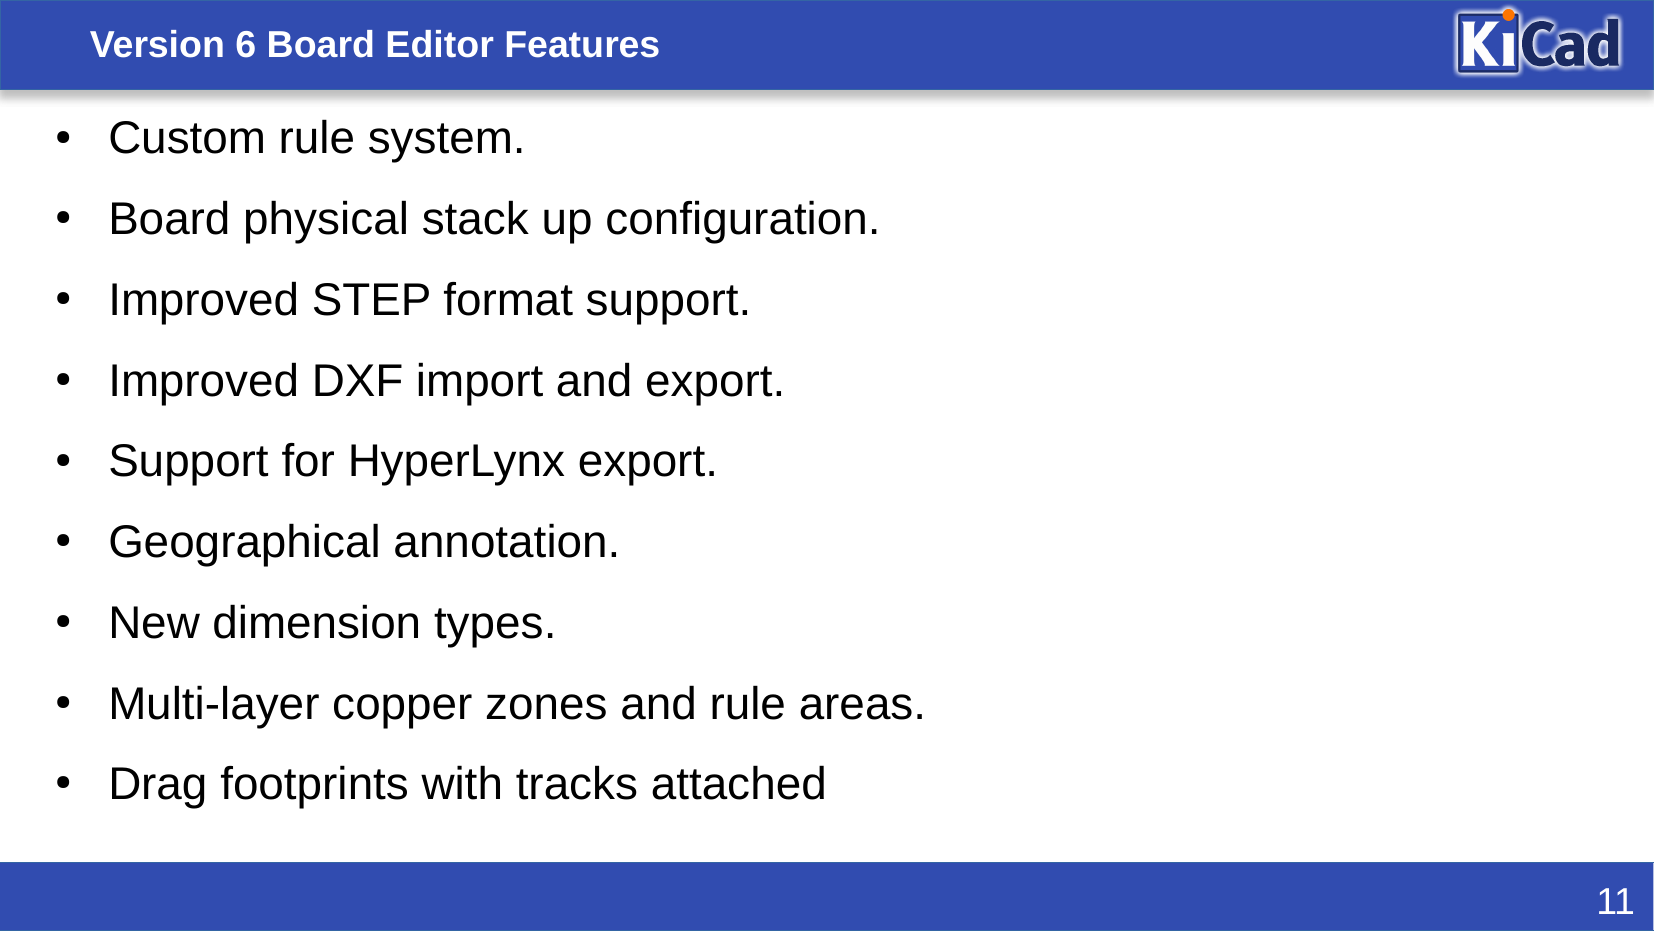

Version 6 Board Editor Features
# Custom rule system.
Board physical stack up configuration.
Improved STEP format support.
Improved DXF import and export.
Support for HyperLynx export.
Geographical annotation.
New dimension types.
Multi-layer copper zones and rule areas.
Drag footprints with tracks attached